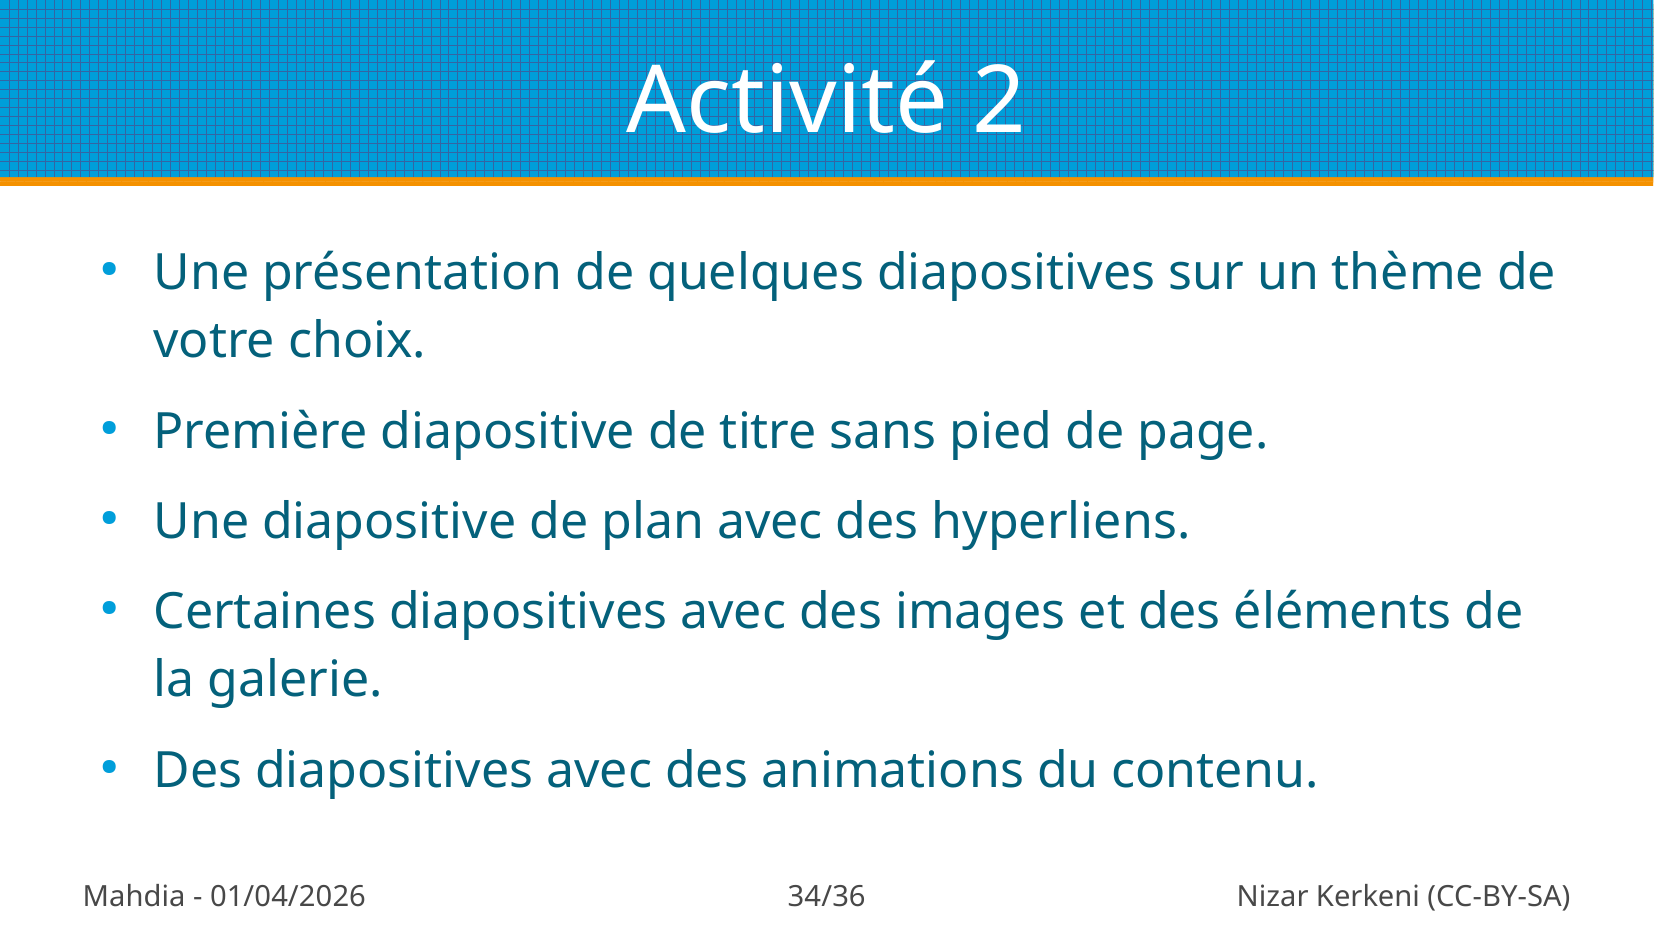

# Activité 2
Une présentation de quelques diapositives sur un thème de votre choix.
Première diapositive de titre sans pied de page.
Une diapositive de plan avec des hyperliens.
Certaines diapositives avec des images et des éléments de la galerie.
Des diapositives avec des animations du contenu.
Mahdia - 01/04/2026
34